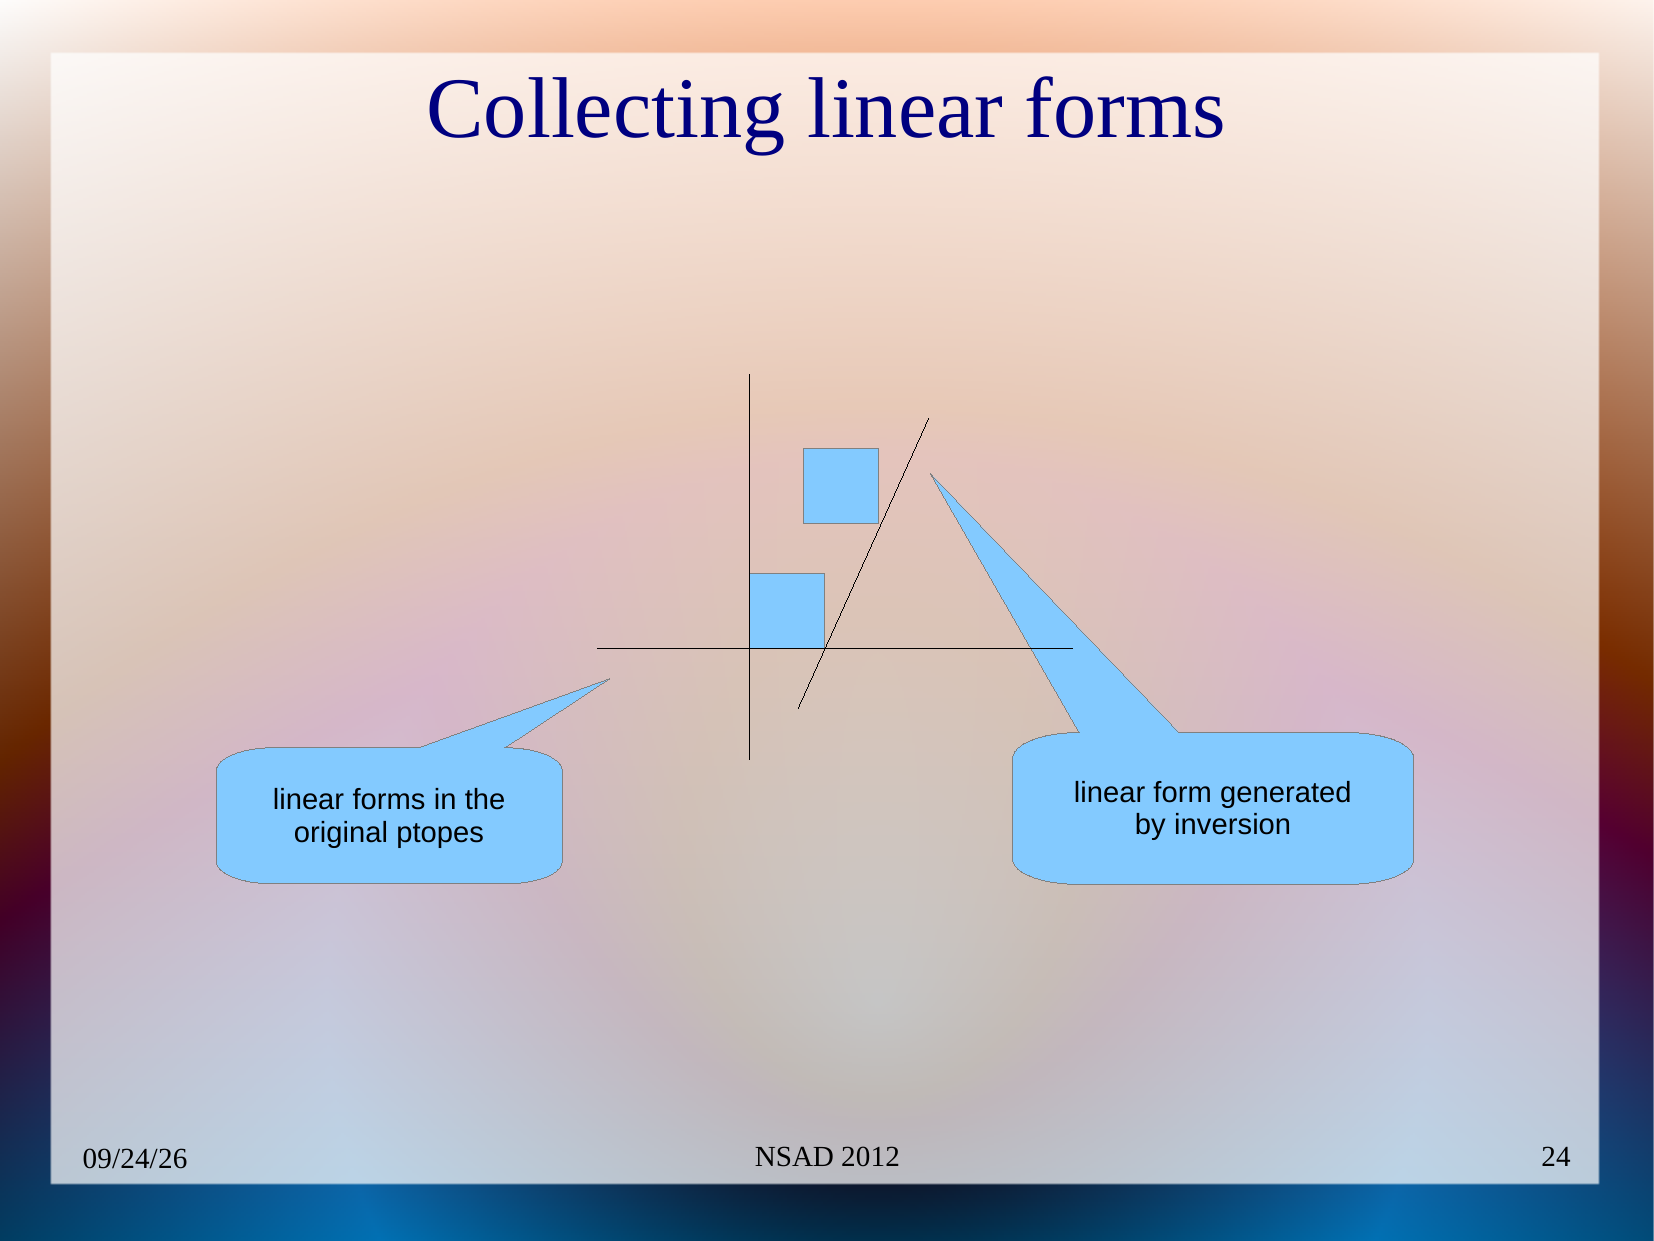

# Collecting linear forms
linear forms in the
original ptopes
linear form generated
by inversion
NSAD 2012
24